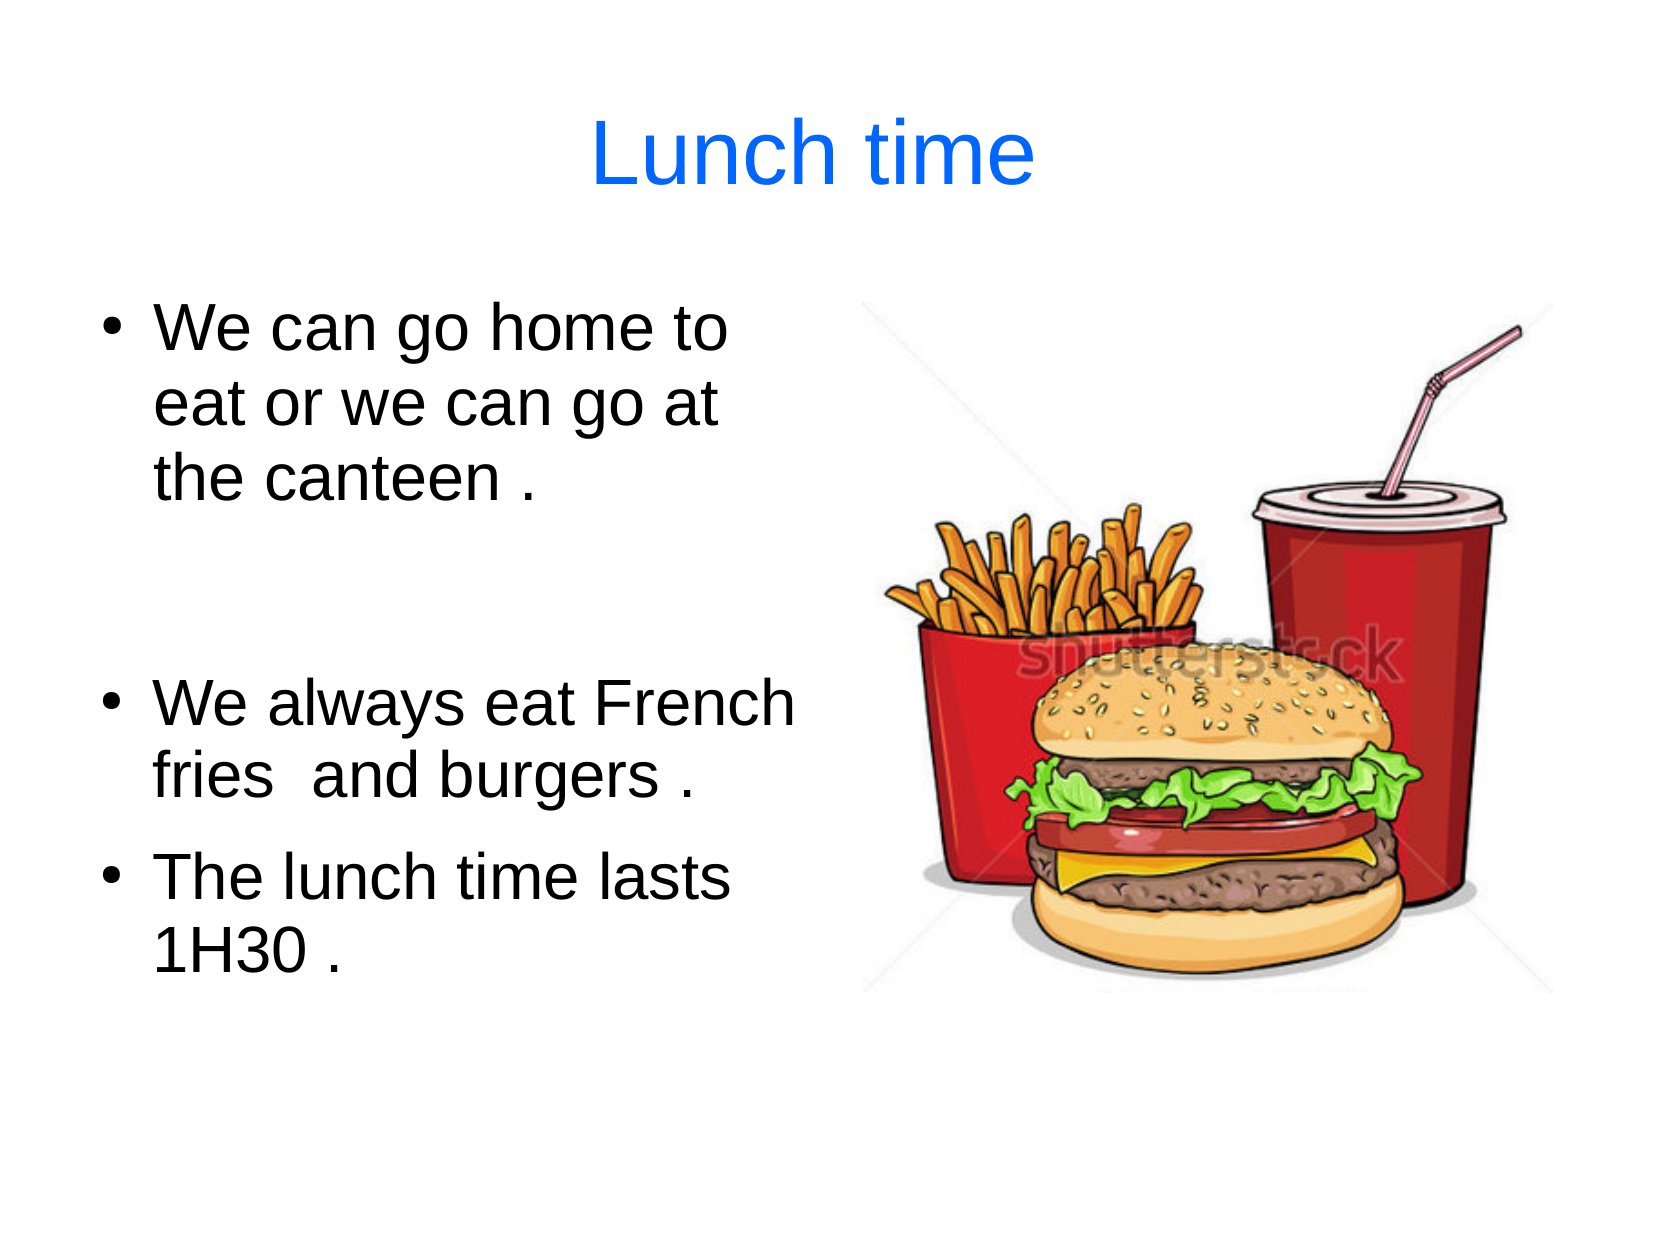

# Lunch time
We can go home to eat or we can go at the canteen .
We always eat French fries and burgers .
The lunch time lasts 1H30 .